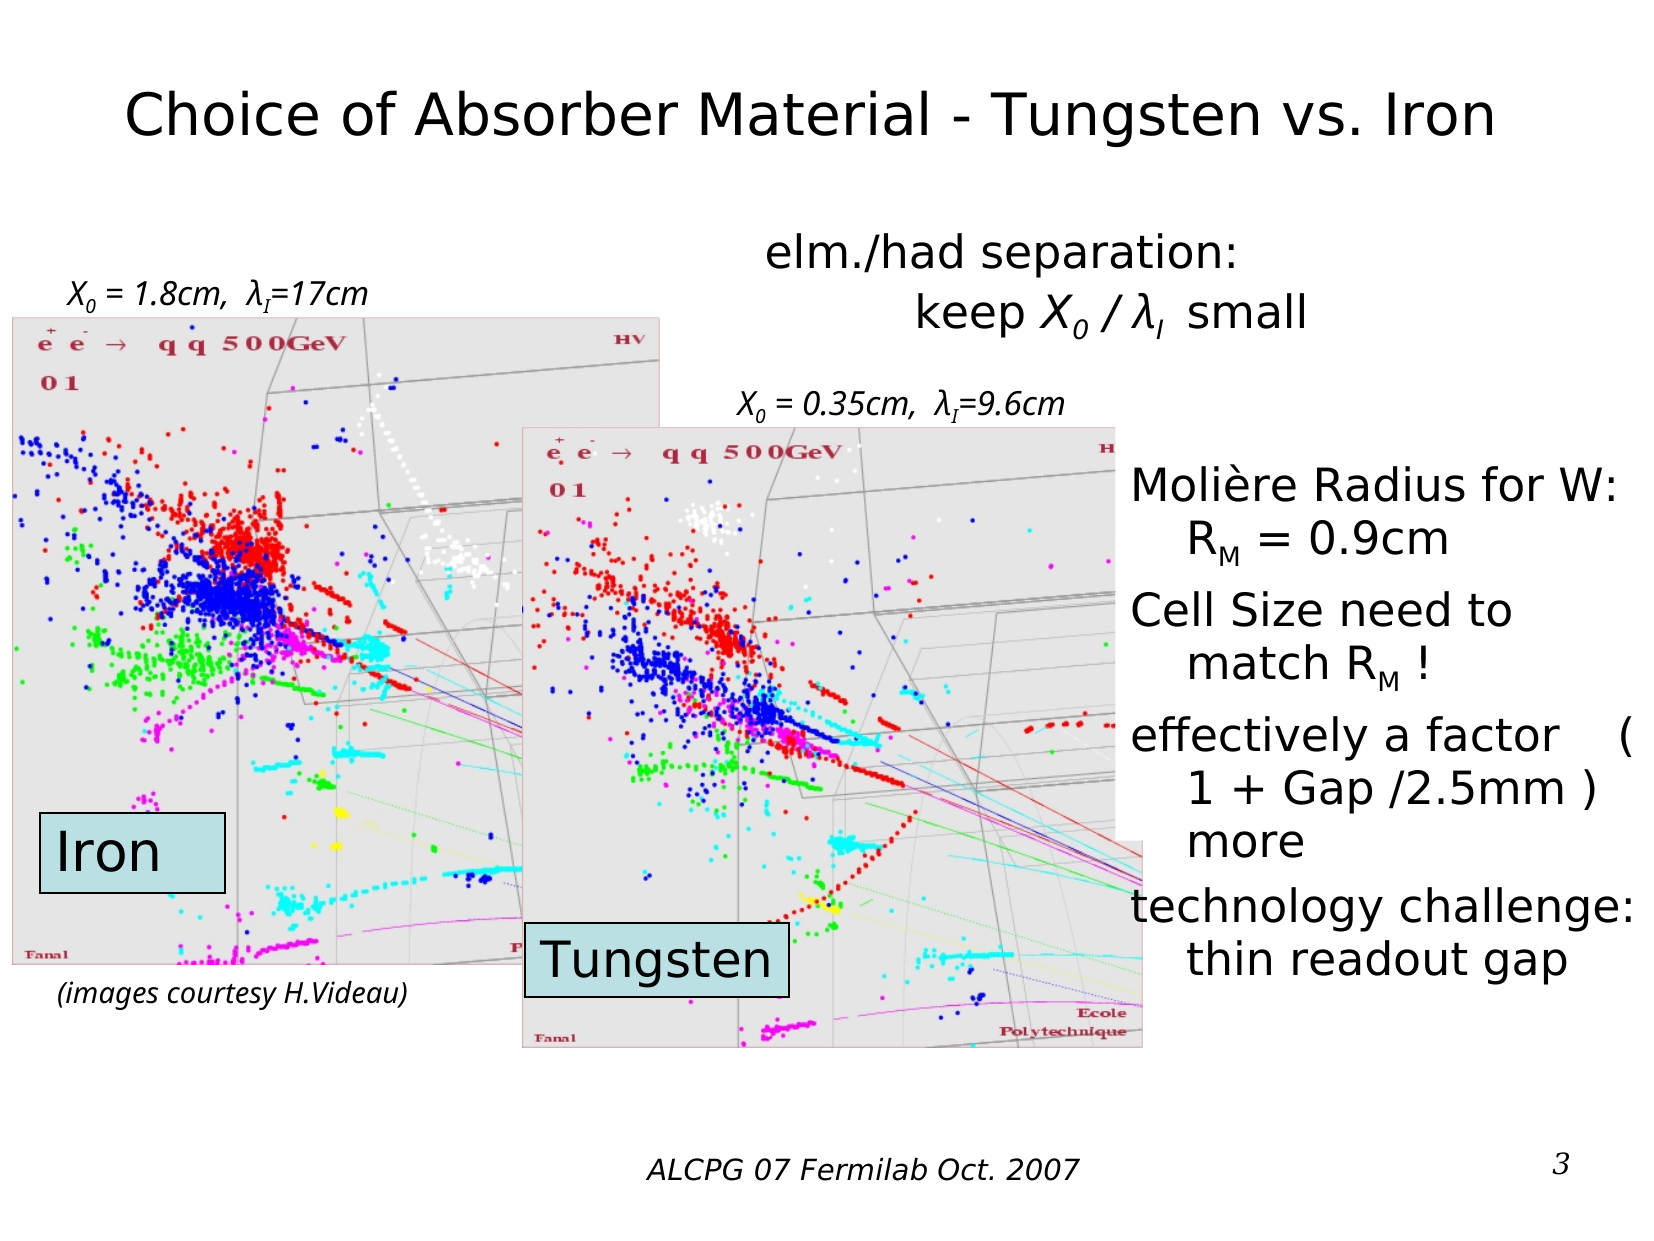

# Choice of Absorber Material - Tungsten vs. Iron
elm./had separation: 			keep X0 / λI small
X0 = 1.8cm, λI=17cm
Molière Radius for W: RM = 0.9cm
Cell Size need to match RM !
effectively a factor ( 1 + Gap /2.5mm ) more
technology challenge: thin readout gap
X0 = 0.35cm, λI=9.6cm
Iron
Tungsten
(images courtesy H.Videau)
3